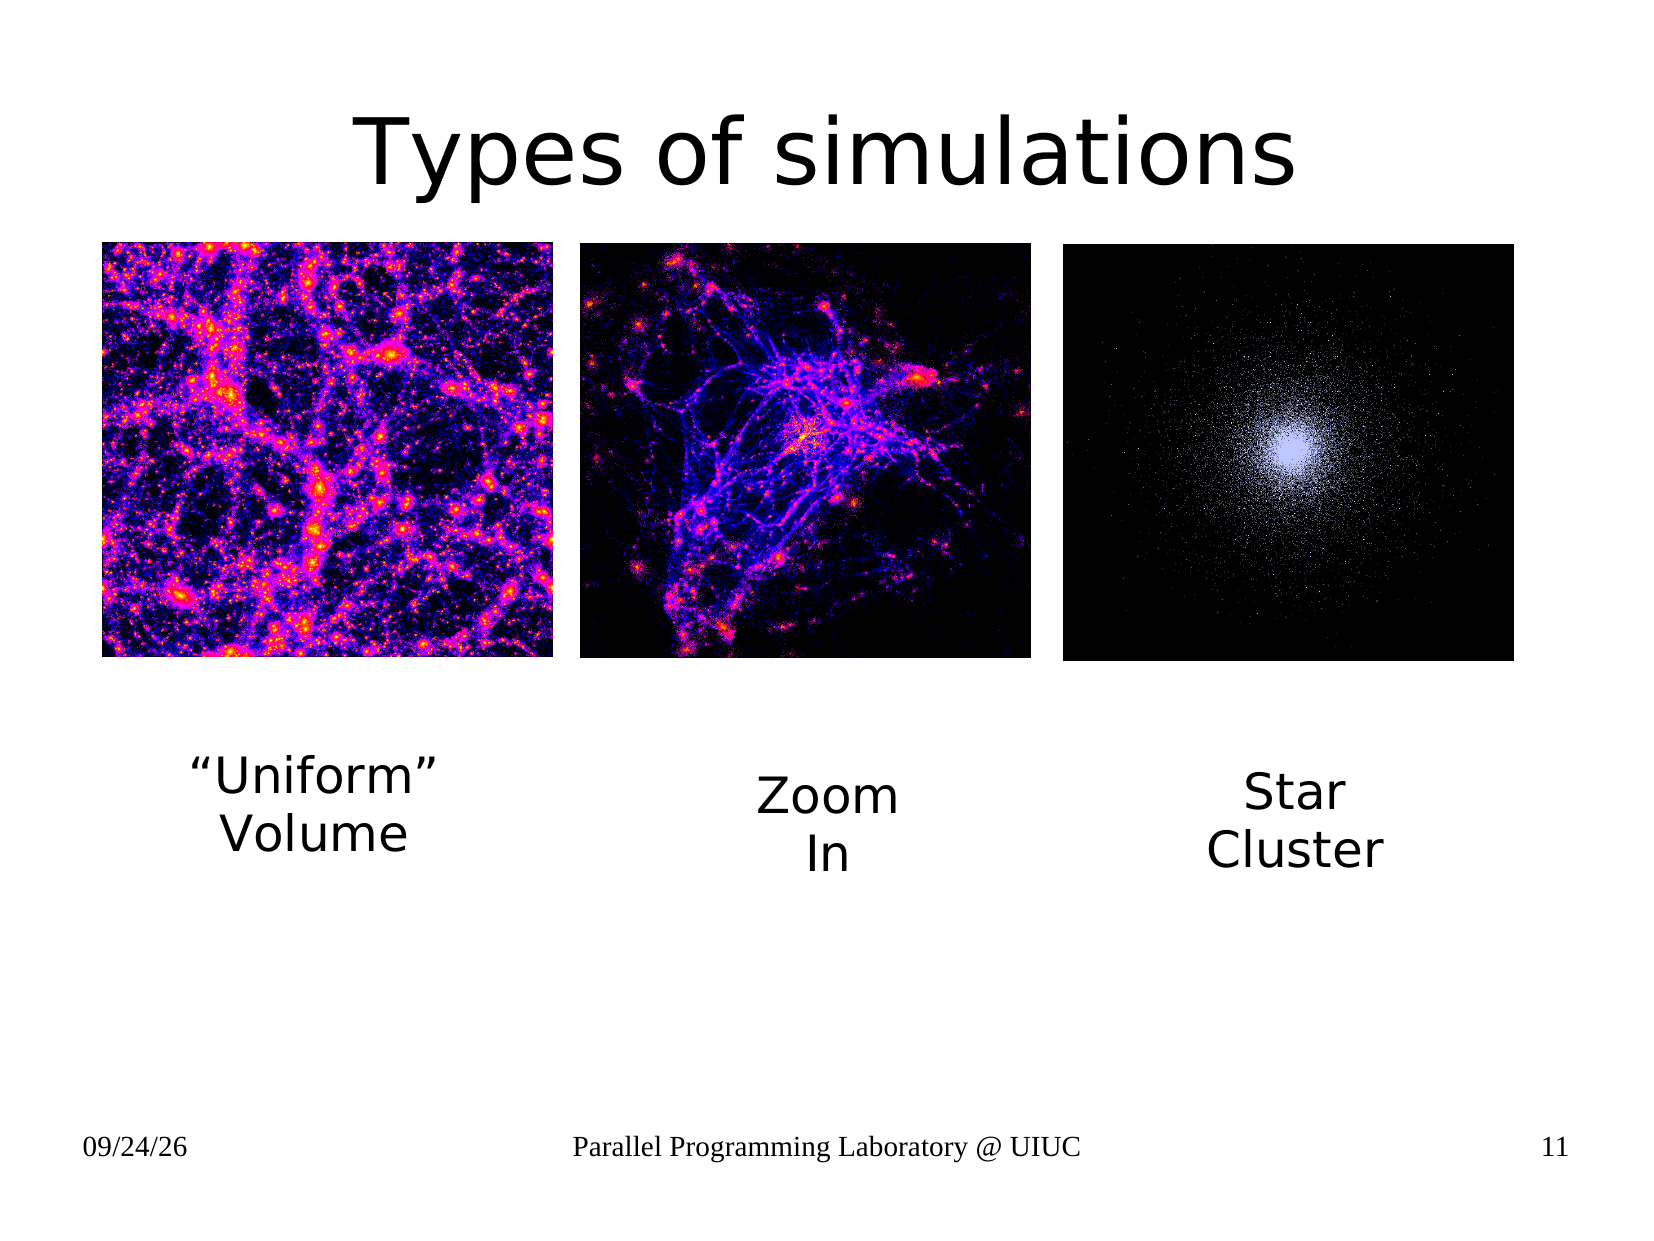

# Types of simulations
“Uniform” Volume
Star
Cluster
Zoom
In
Parallel Programming Laboratory @ UIUC
11